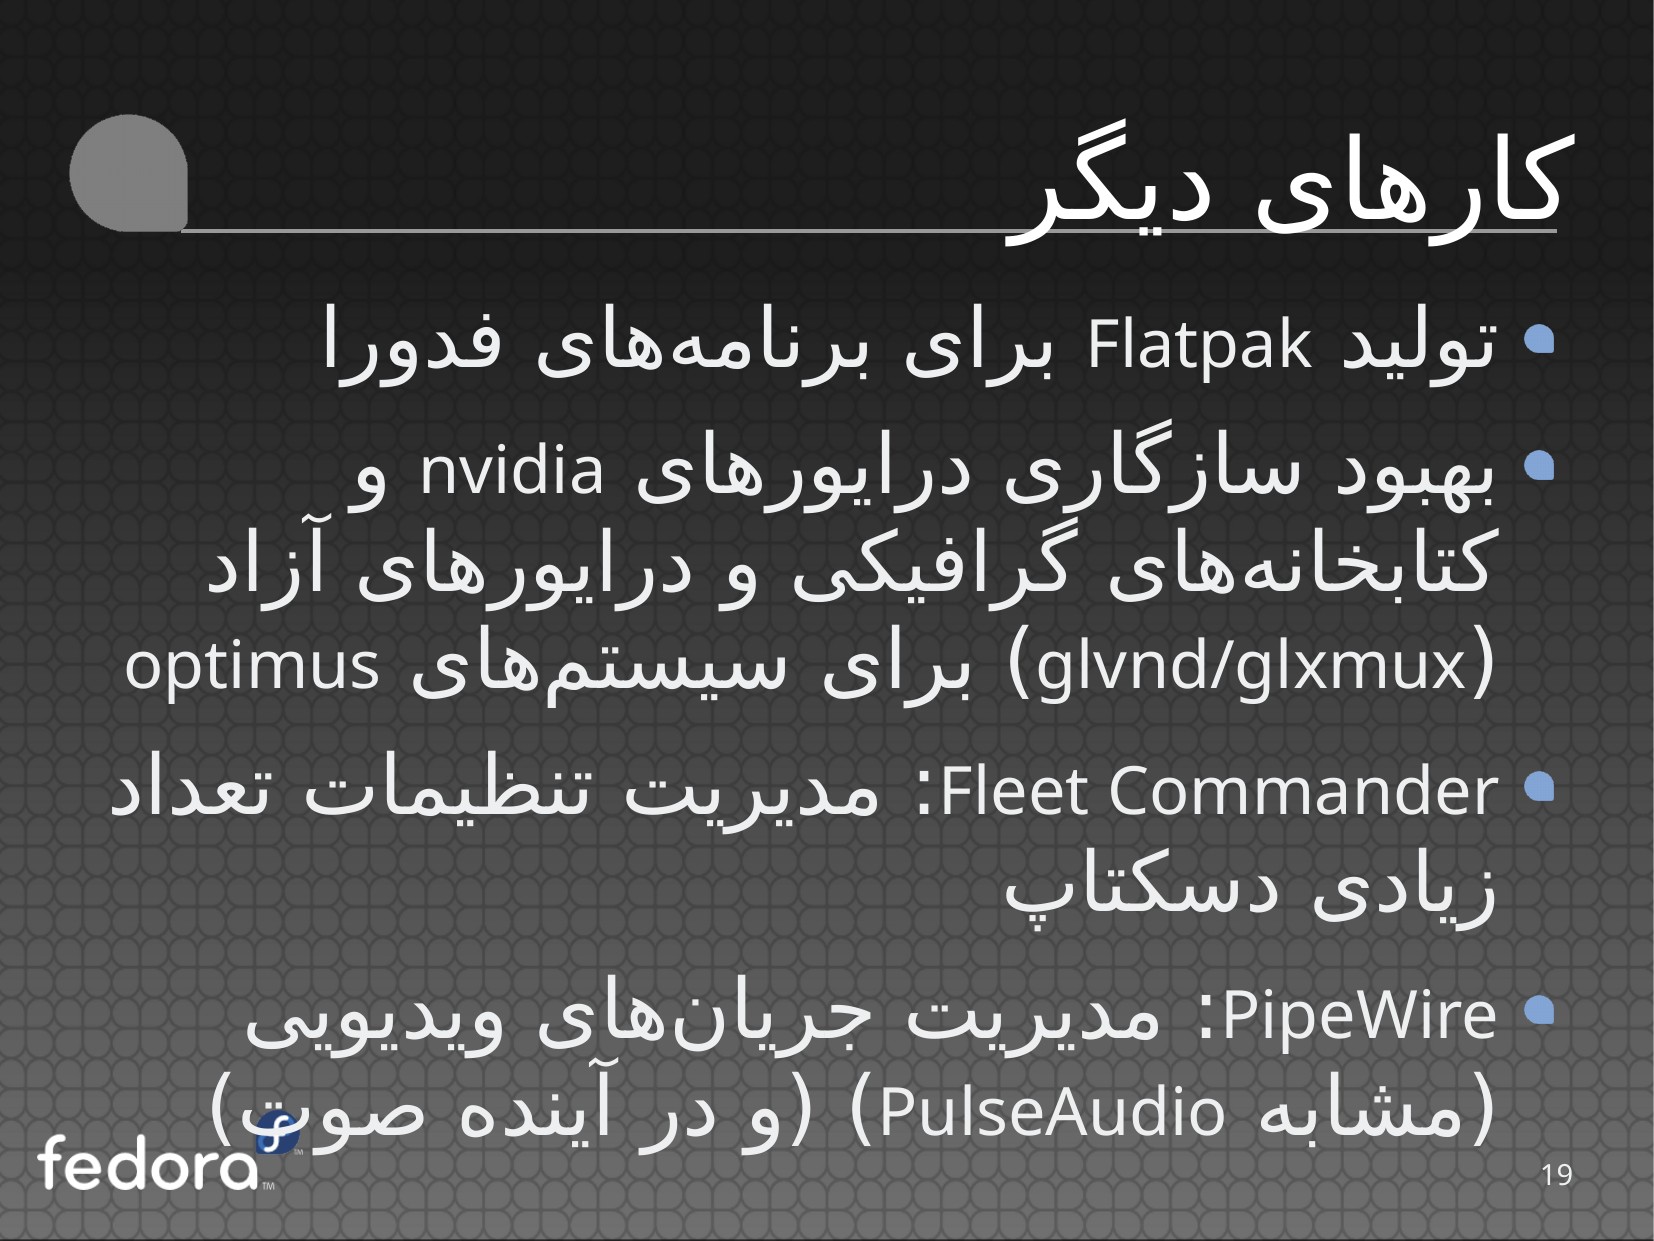

# کارهای دیگر
تولید Flatpak برای برنامه‌های فدورا
بهبود سازگاری درایورهای nvidia و کتابخانه‌های گرافیکی و درایورهای آزاد (glvnd/glxmux) برای سیستم‌های optimus
‏Fleet Commander: مدیریت تنظیمات تعداد زیادی دسکتاپ
‏PipeWire: مدیریت جریان‌های ویدیویی (مشابه PulseAudio) (و در آینده صوت)